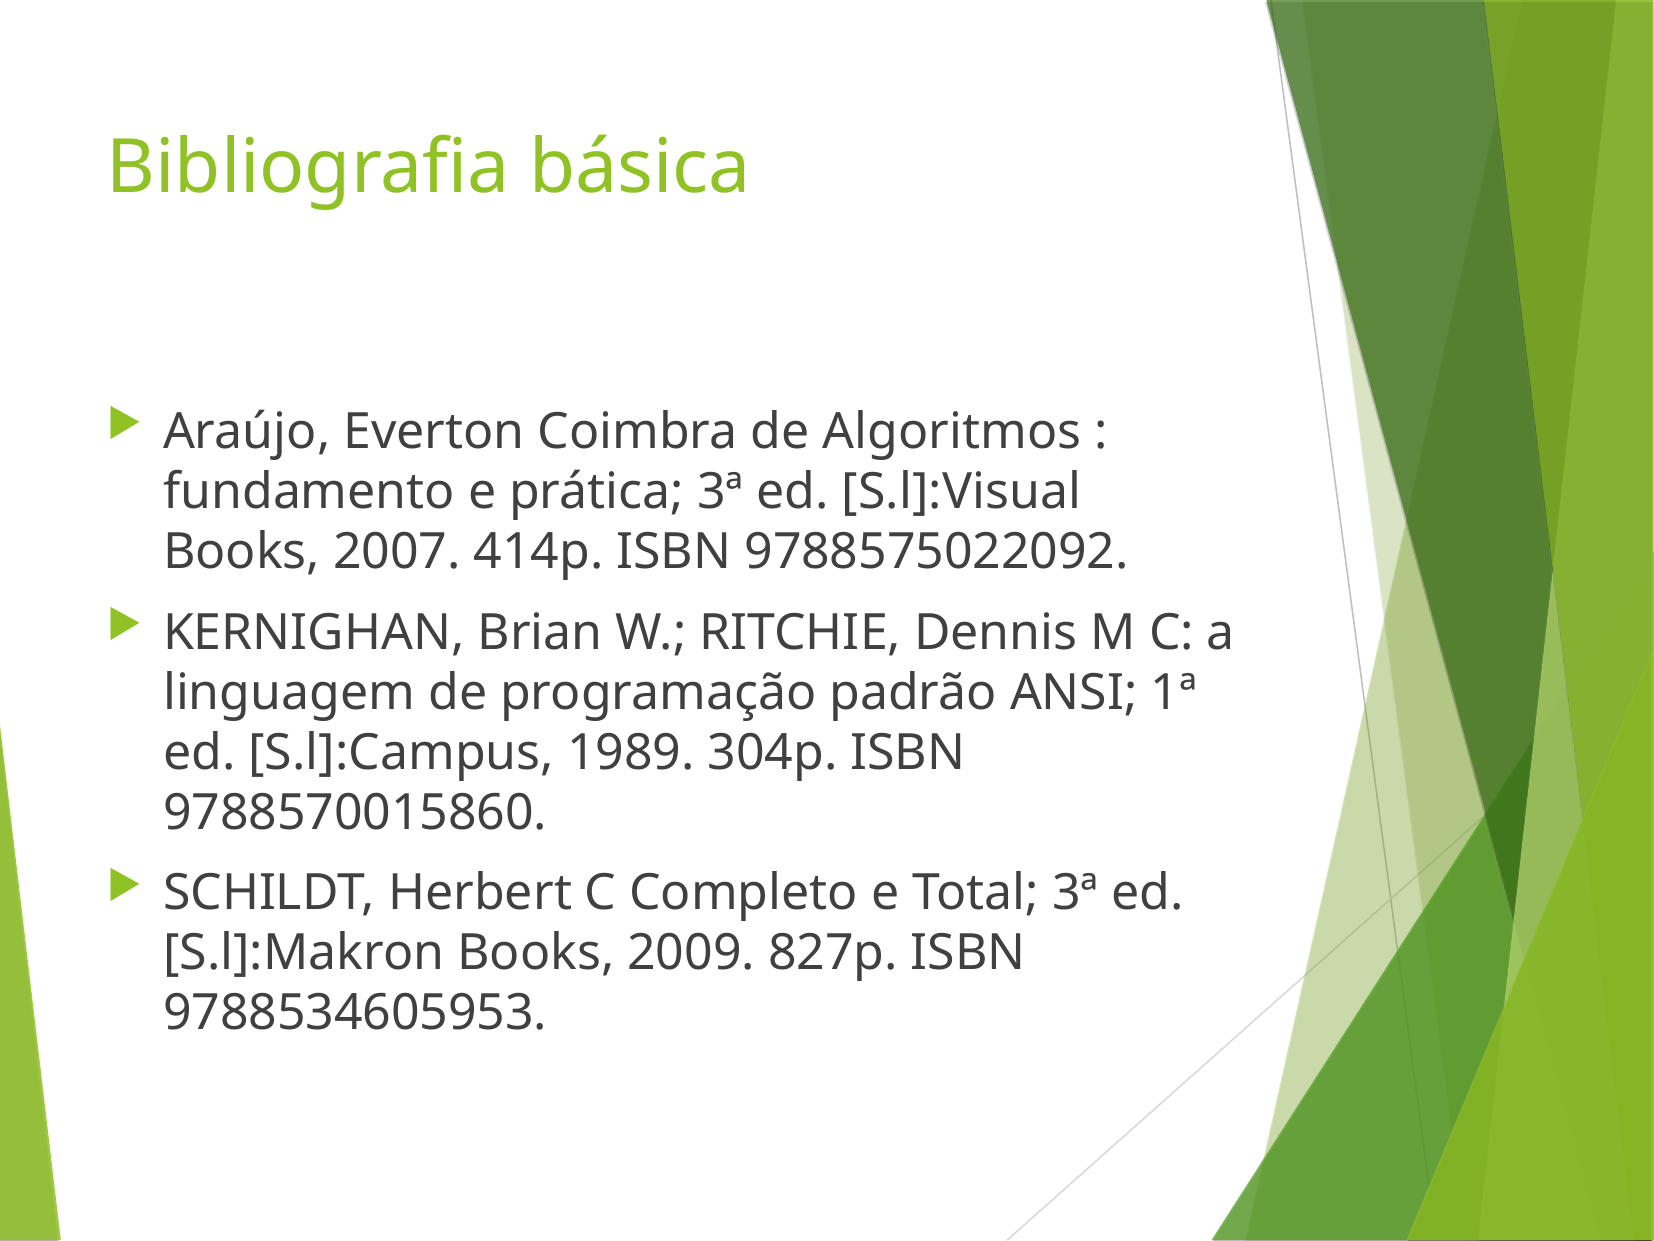

# Bibliografia básica
Araújo, Everton Coimbra de Algoritmos : fundamento e prática; 3ª ed. [S.l]:Visual Books, 2007. 414p. ISBN 9788575022092.
KERNIGHAN, Brian W.; RITCHIE, Dennis M C: a linguagem de programação padrão ANSI; 1ª ed. [S.l]:Campus, 1989. 304p. ISBN 9788570015860.
SCHILDT, Herbert C Completo e Total; 3ª ed. [S.l]:Makron Books, 2009. 827p. ISBN 9788534605953.